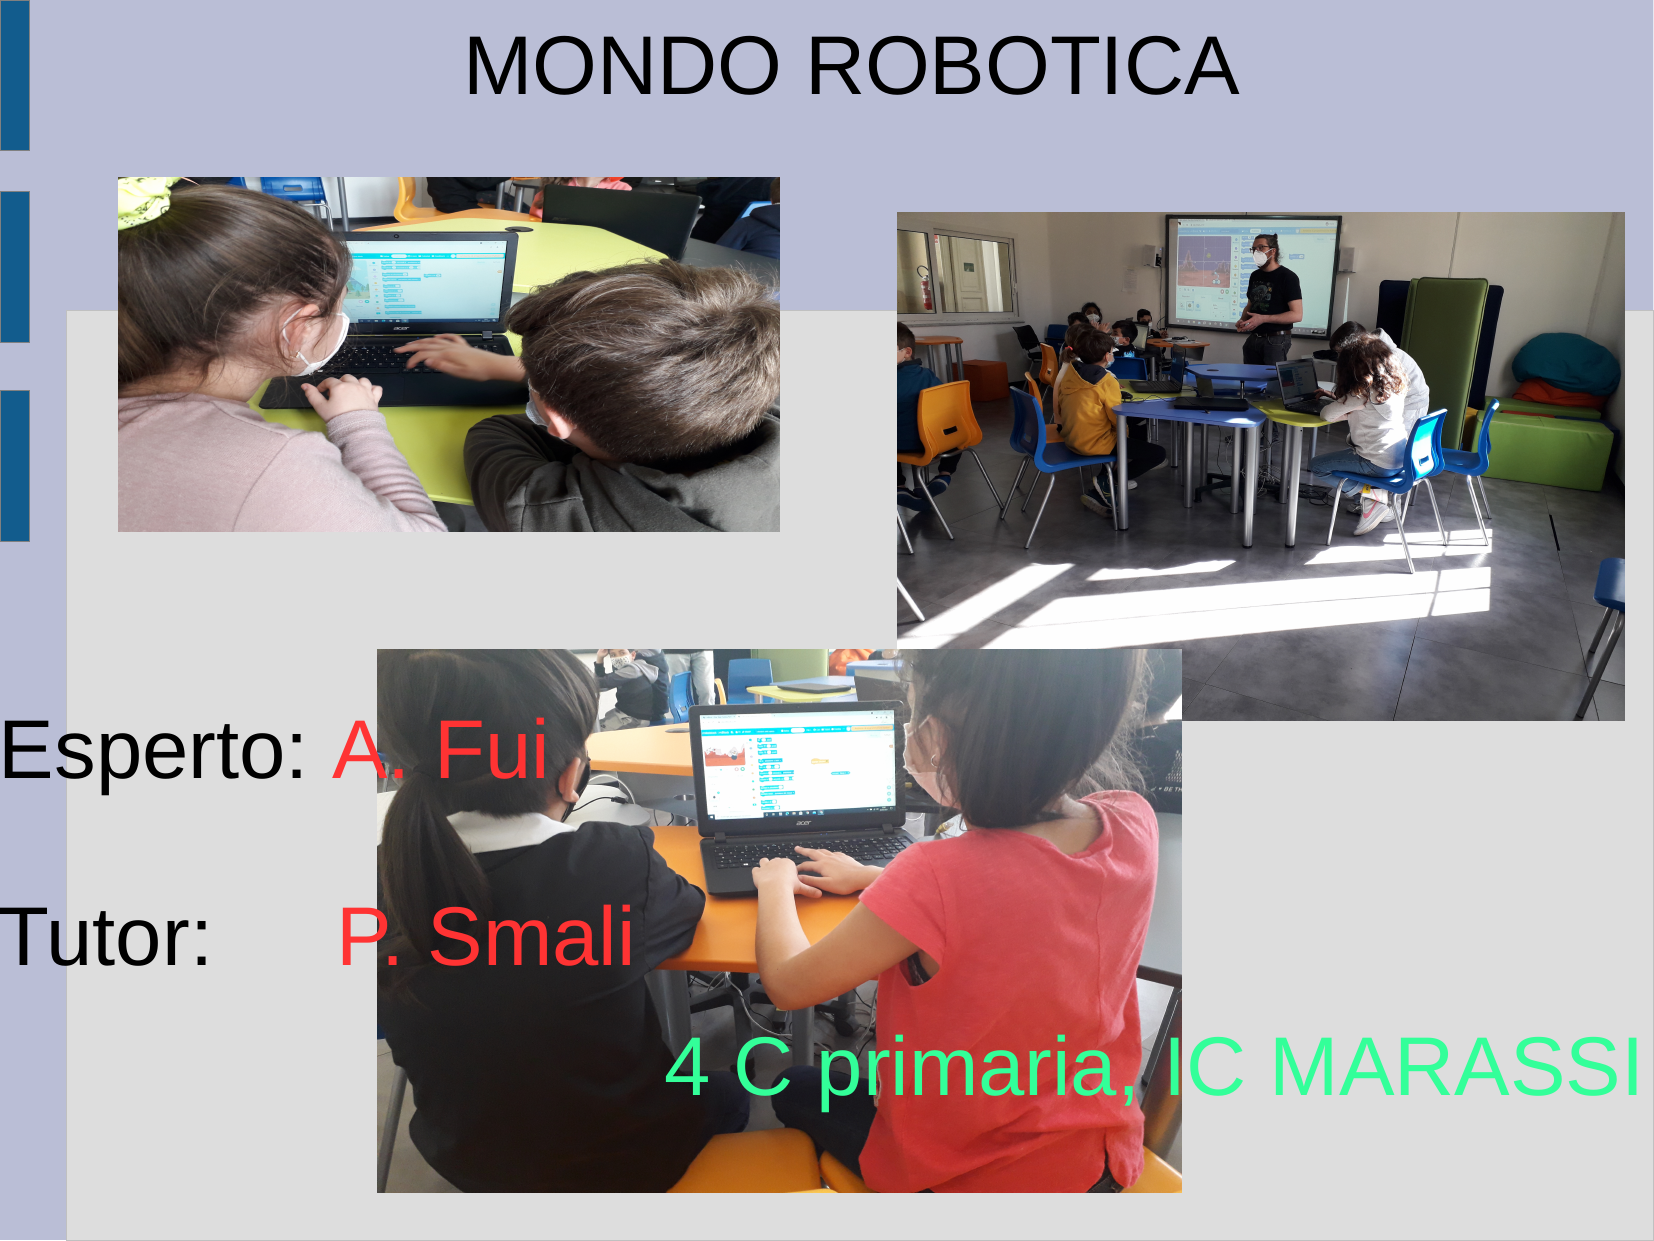

MONDO ROBOTICA
Esperto: A. Fui
Tutor:	 P. Smali
4 C primaria, IC MARASSI